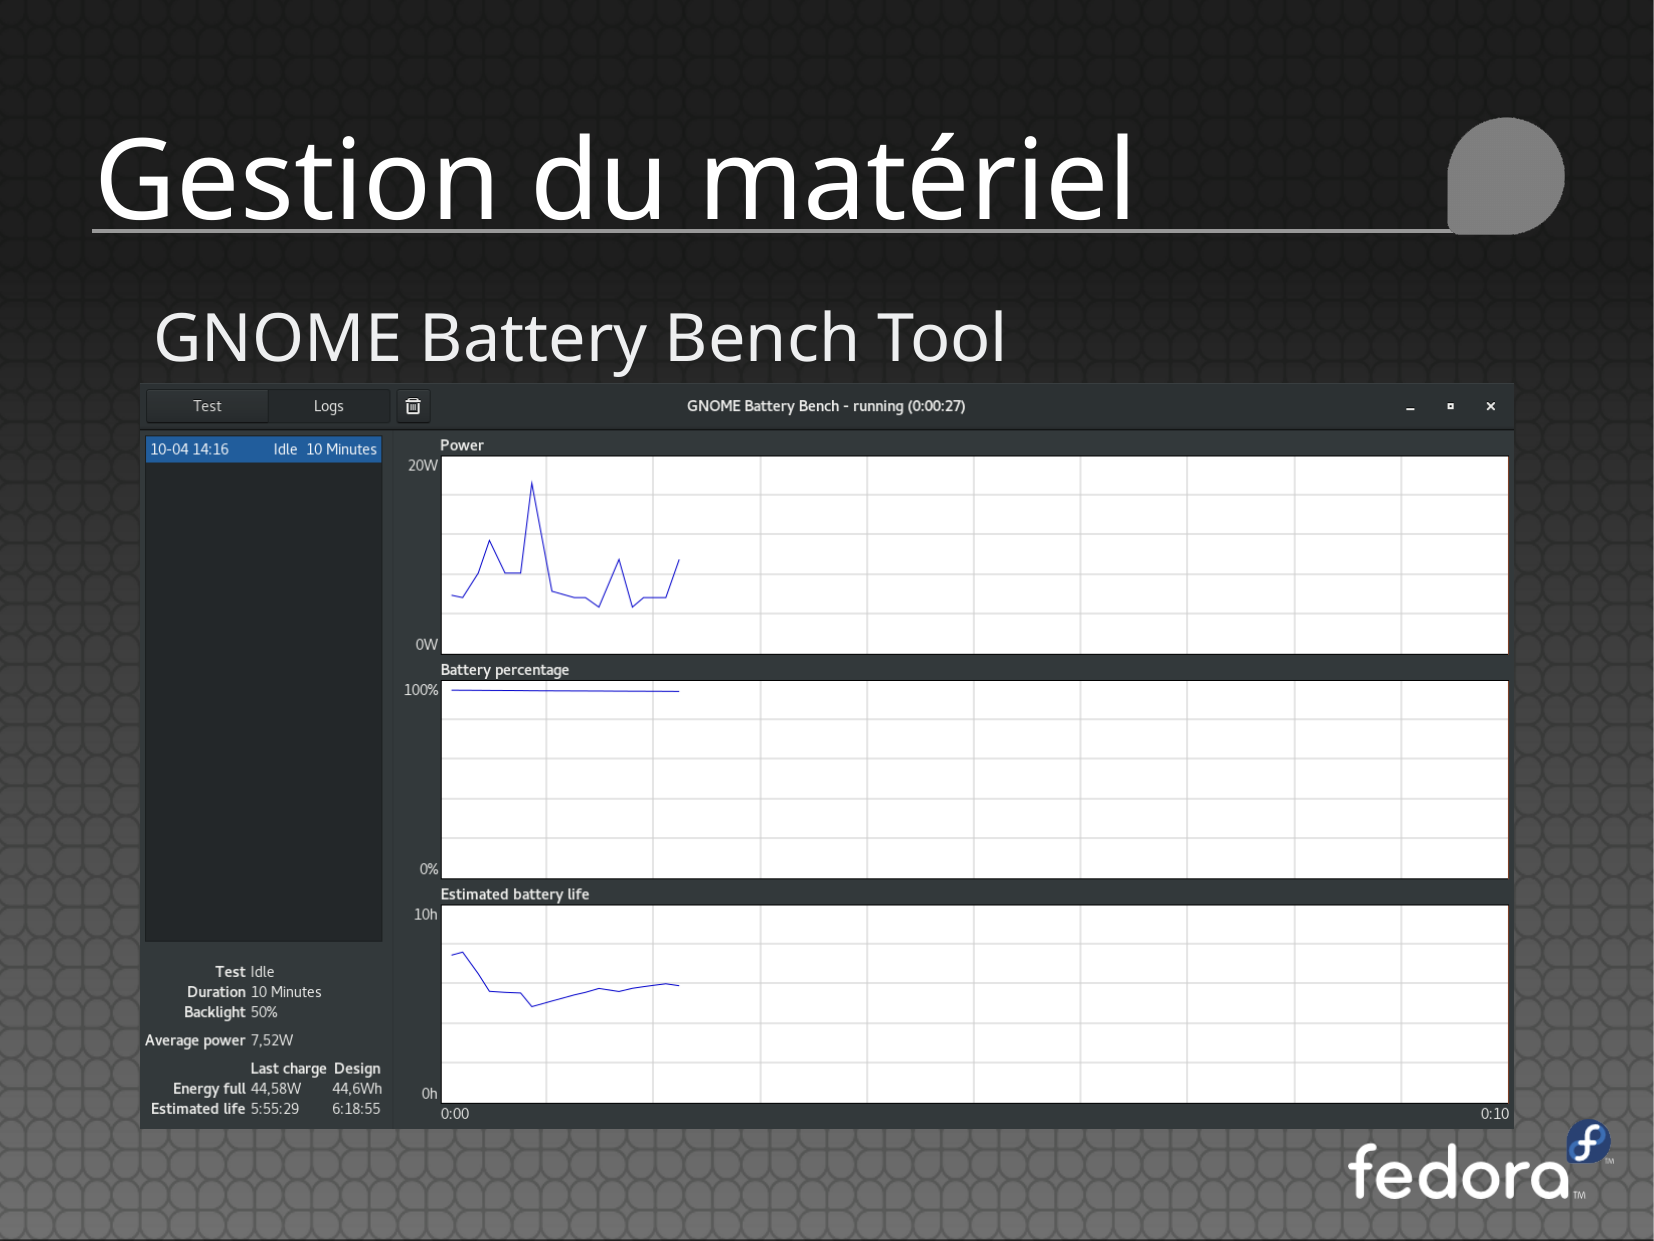

Gestion du matériel
# GNOME Battery Bench Tool